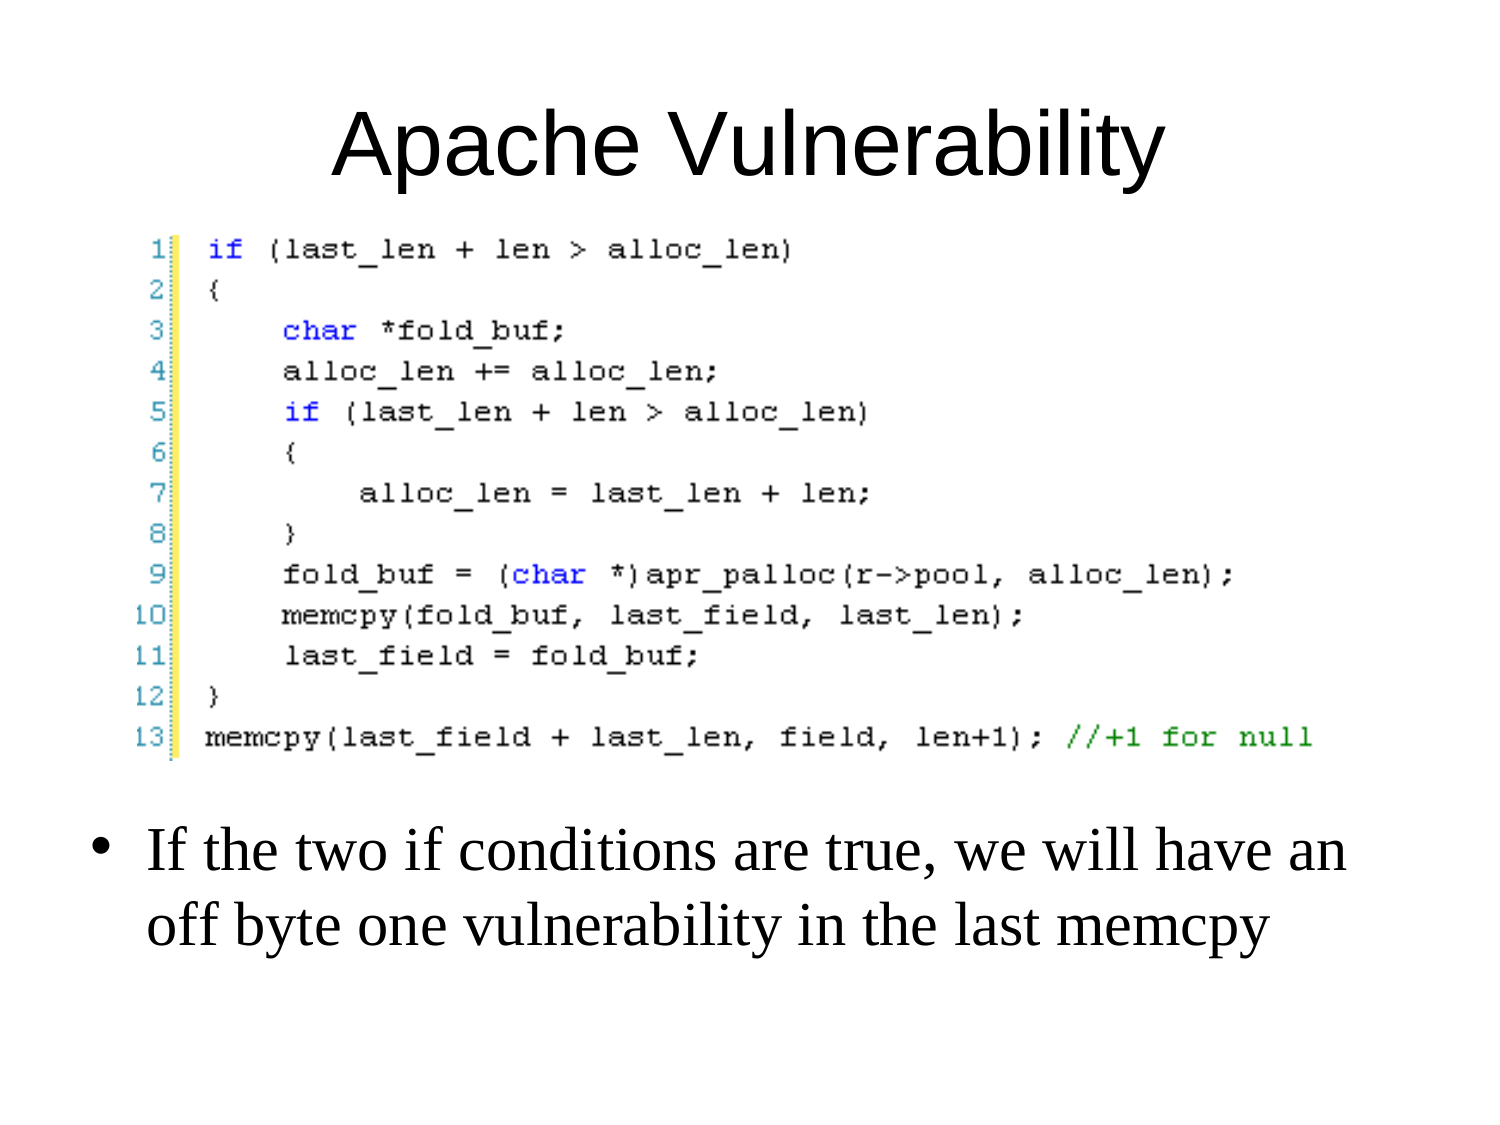

# Apache Vulnerability
If the two if conditions are true, we will have an off byte one vulnerability in the last memcpy